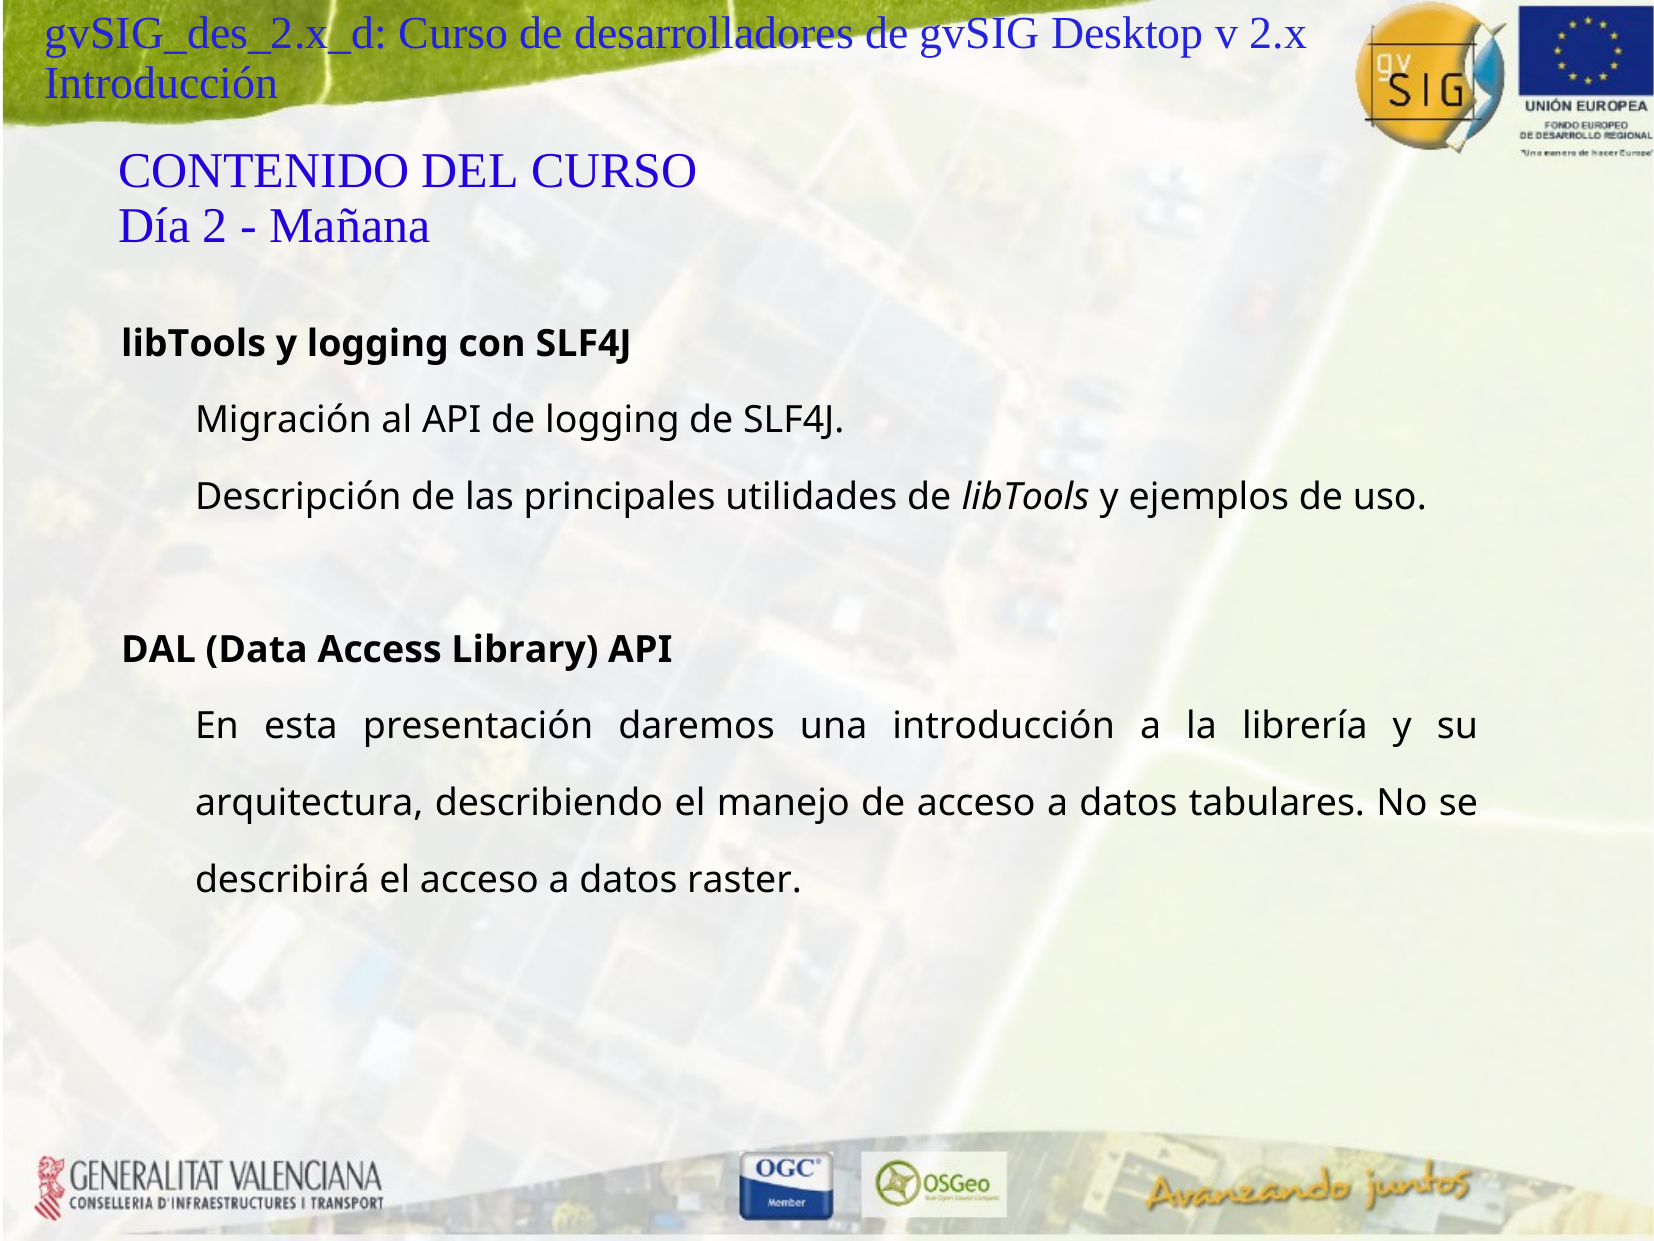

# CONTENIDO DEL CURSO Día 2 - Mañana
libTools y logging con SLF4J
Migración al API de logging de SLF4J.
Descripción de las principales utilidades de libTools y ejemplos de uso.
DAL (Data Access Library) API
En esta presentación daremos una introducción a la librería y su arquitectura, describiendo el manejo de acceso a datos tabulares. No se describirá el acceso a datos raster.